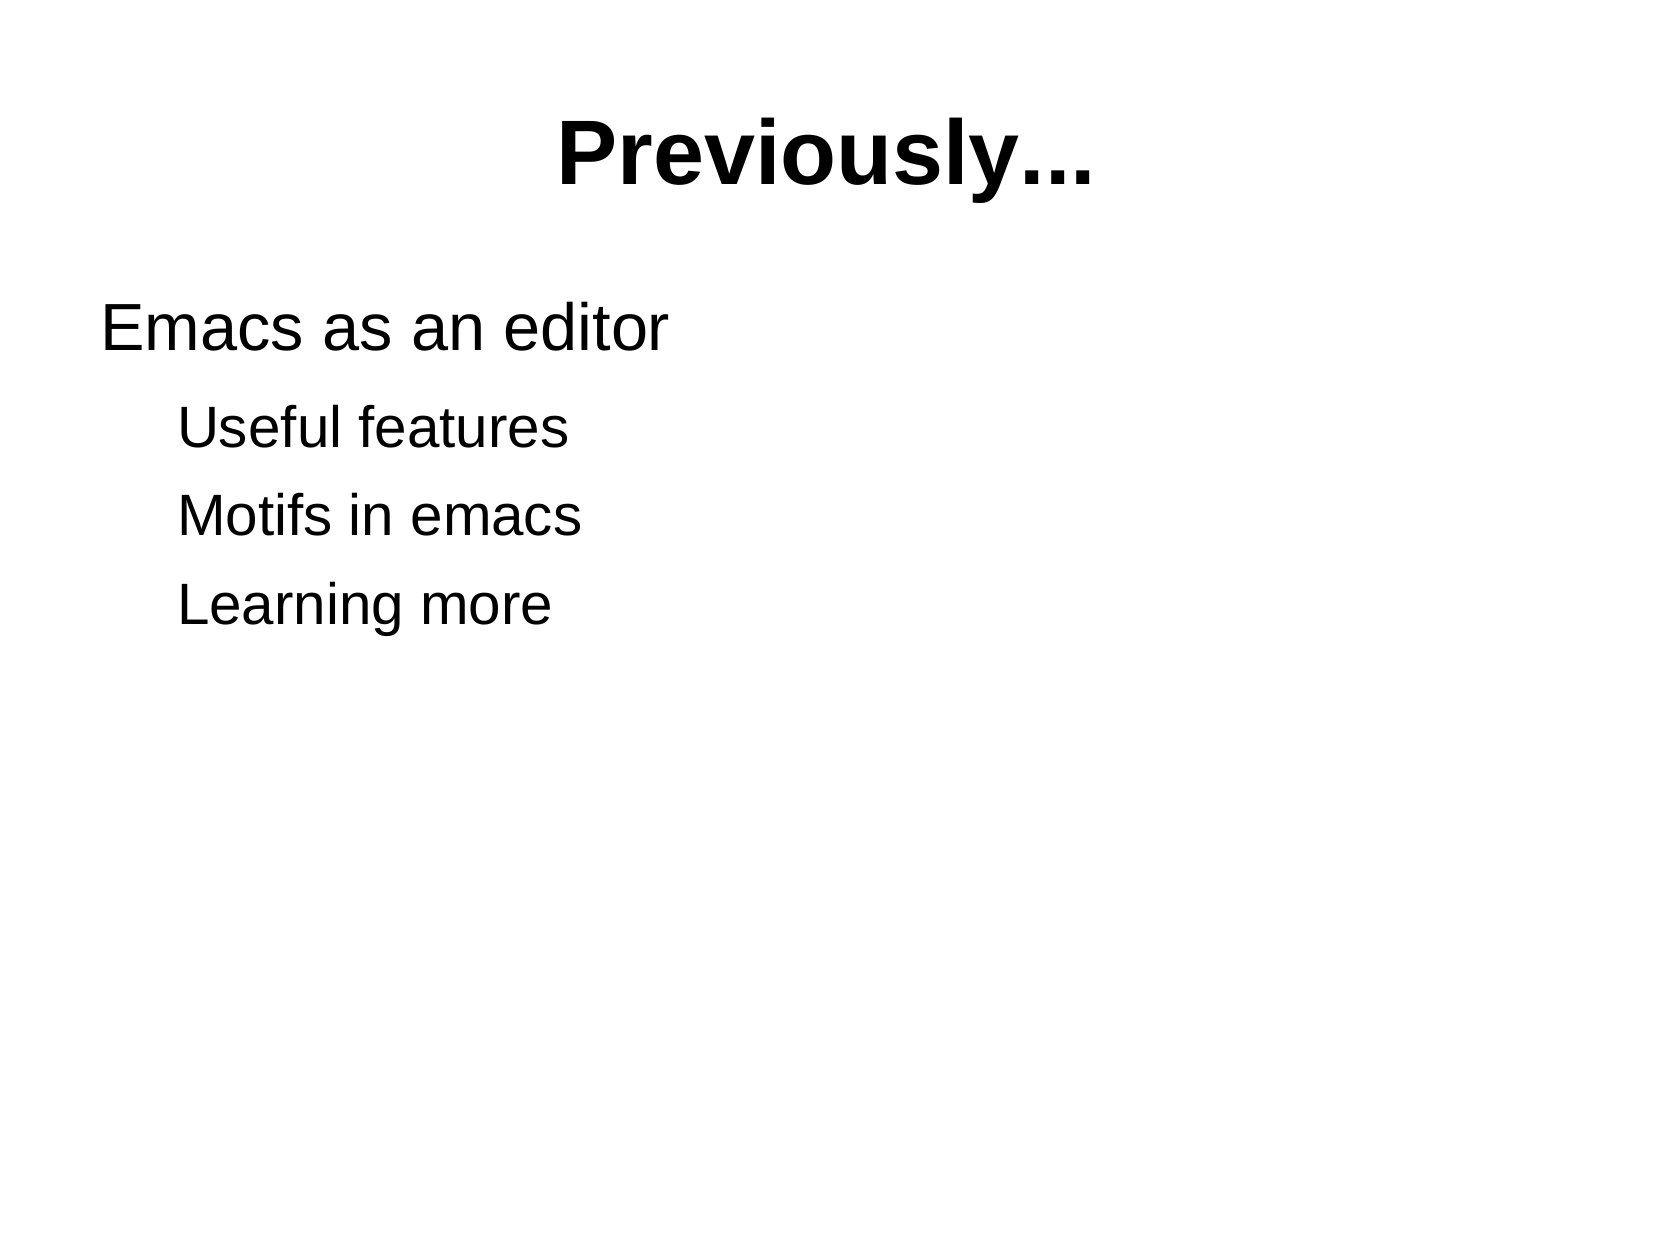

# Previously...
Emacs as an editor
Useful features
Motifs in emacs
Learning more